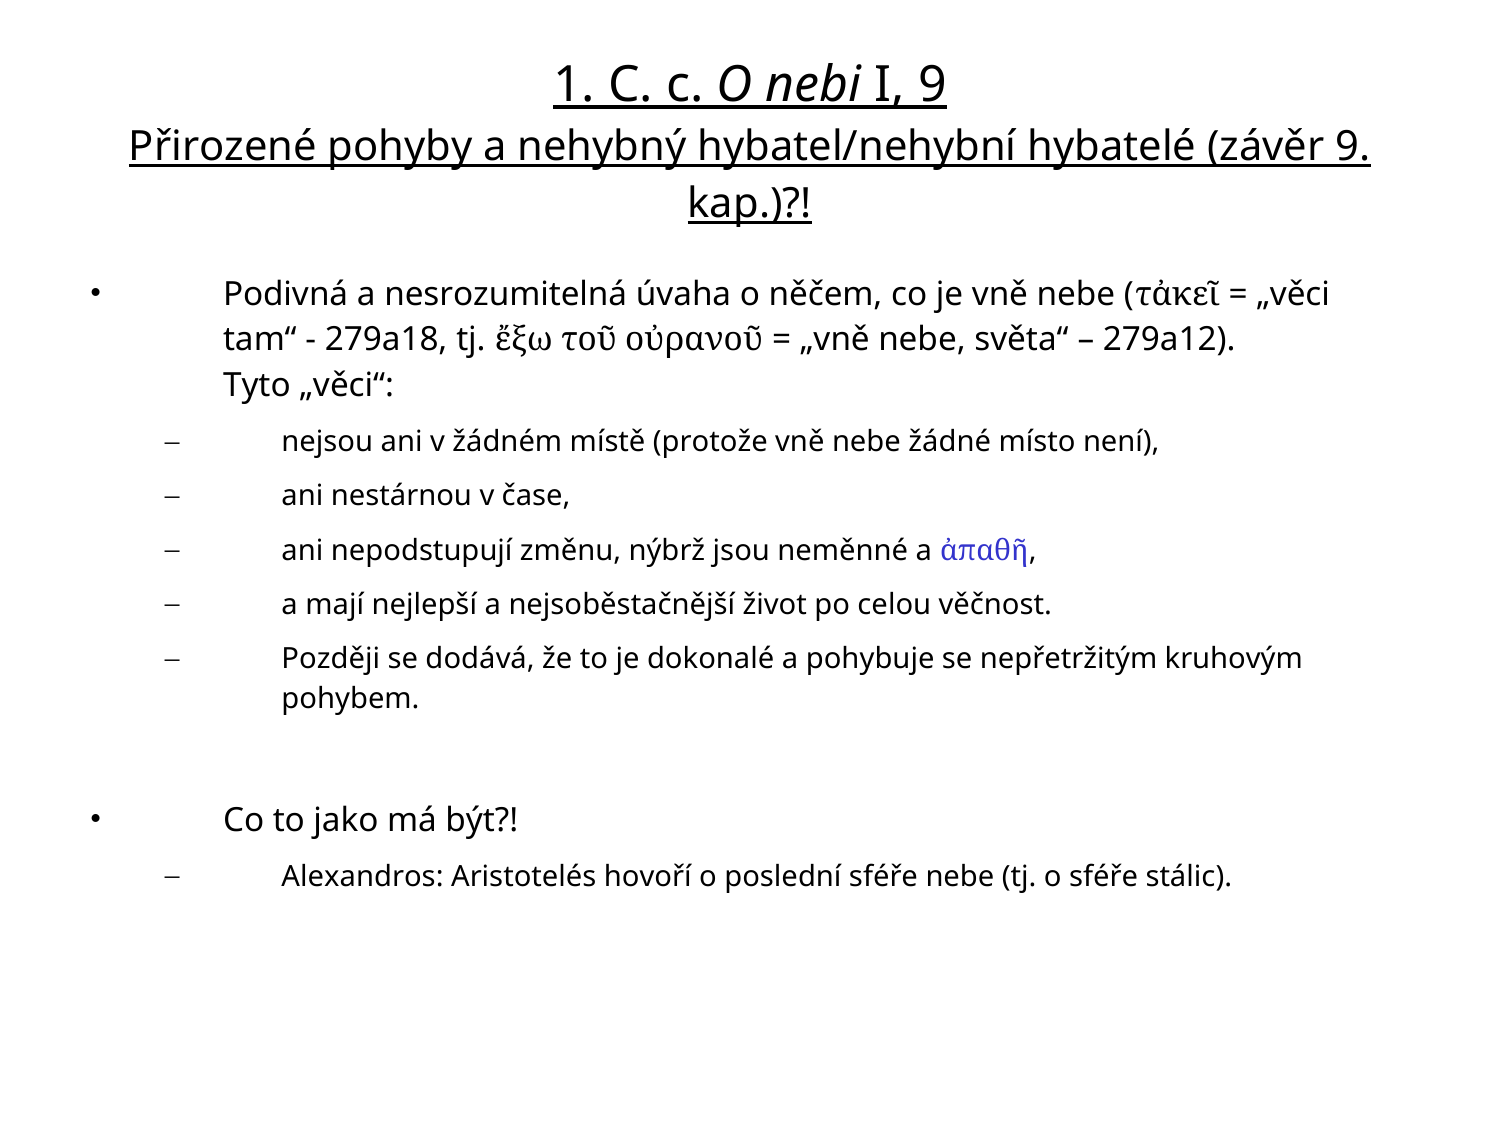

# 1. C. c. O nebi I, 9 Přirozené pohyby a nehybný hybatel/nehybní hybatelé (závěr 9. kap.)?!
Podivná a nesrozumitelná úvaha o něčem, co je vně nebe (τἀκεῖ = „věci tam“ - 279a18, tj. ἔξω τοῦ οὐρανοῦ = „vně nebe, světa“ – 279a12).
Tyto „věci“:
nejsou ani v žádném místě (protože vně nebe žádné místo není),
ani nestárnou v čase,
ani nepodstupují změnu, nýbrž jsou neměnné a ἀπαθῆ,
a mají nejlepší a nejsoběstačnější život po celou věčnost.
Později se dodává, že to je dokonalé a pohybuje se nepřetržitým kruhovým pohybem.
Co to jako má být?!
Alexandros: Aristotelés hovoří o poslední sféře nebe (tj. o sféře stálic).